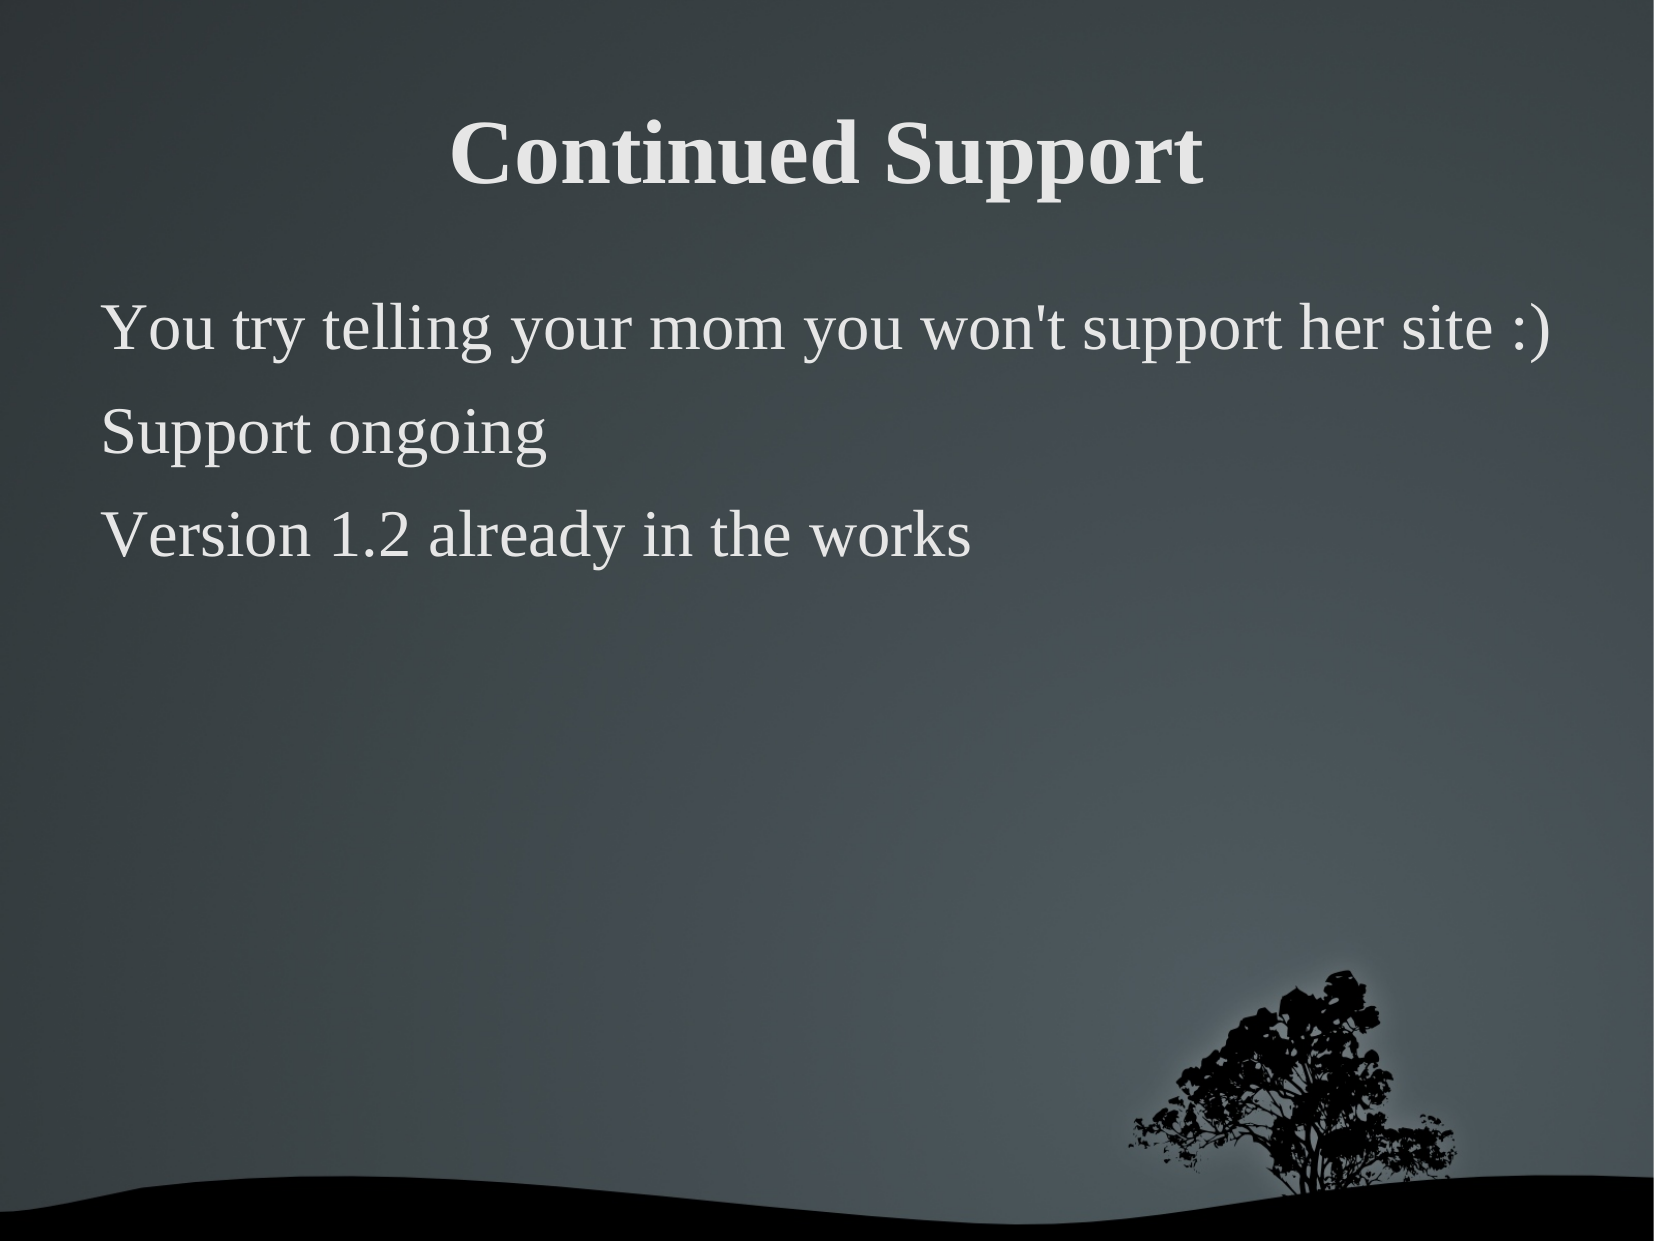

# Continued Support
You try telling your mom you won't support her site :)
Support ongoing
Version 1.2 already in the works